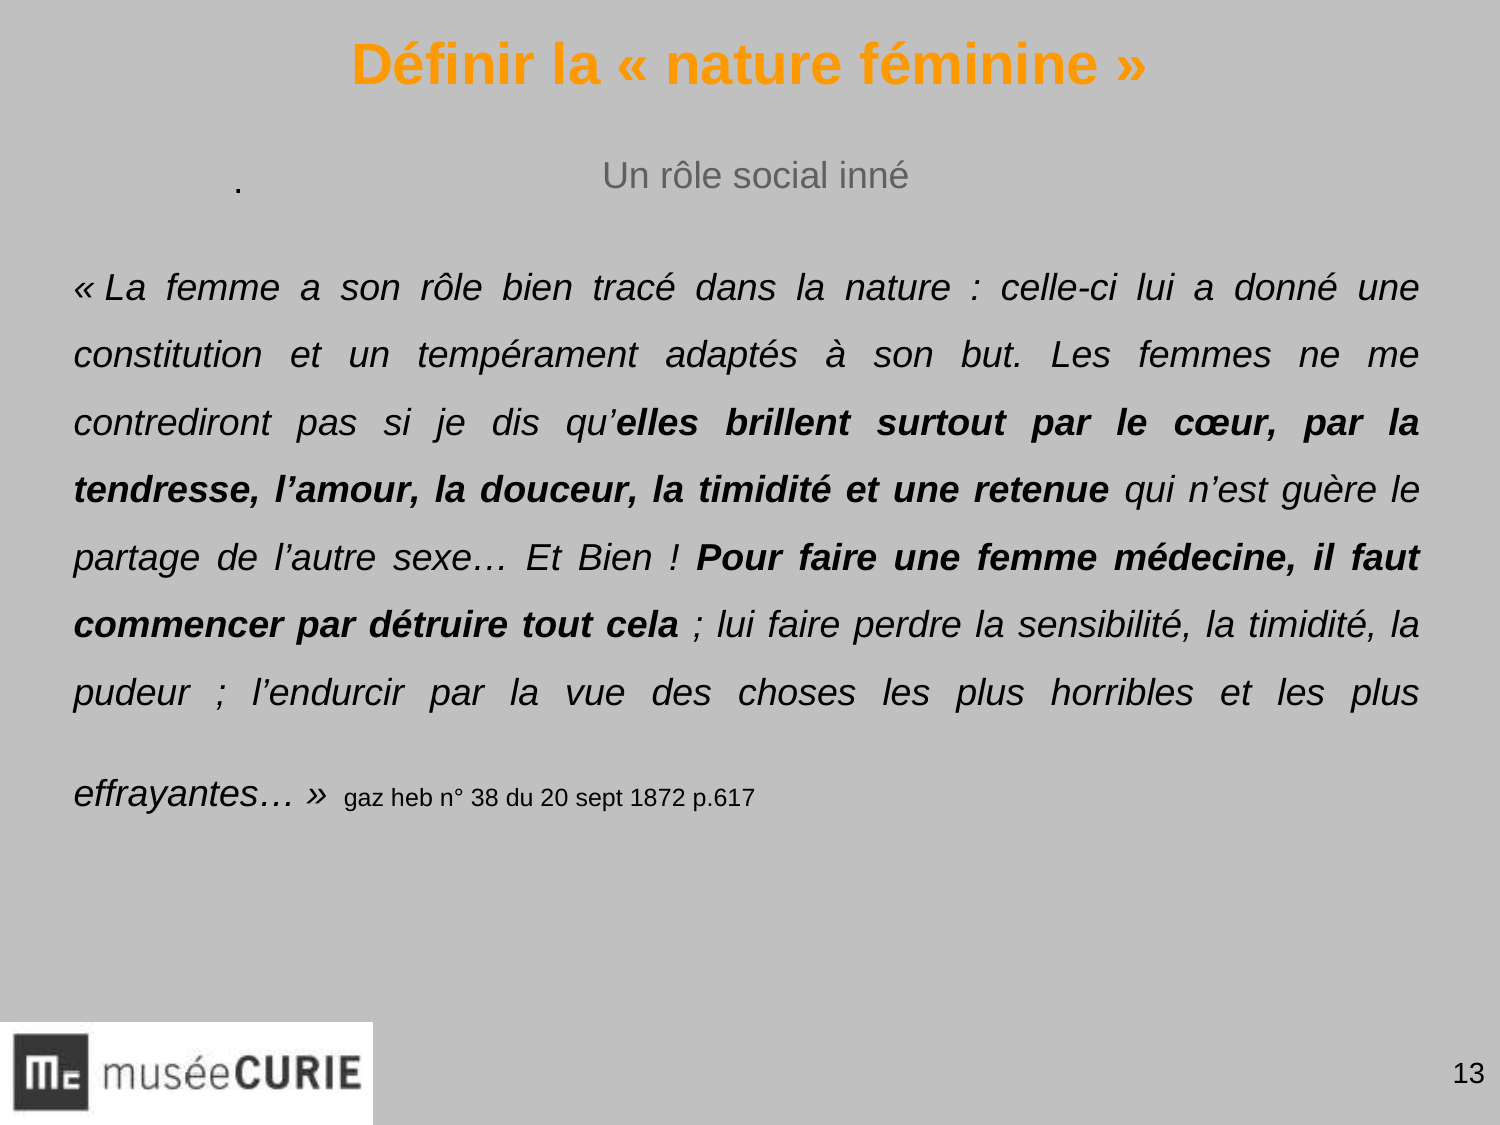

Définir la « nature féminine »
Un rôle social inné
.
« La femme a son rôle bien tracé dans la nature : celle-ci lui a donné une constitution et un tempérament adaptés à son but. Les femmes ne me contrediront pas si je dis qu’elles brillent surtout par le cœur, par la tendresse, l’amour, la douceur, la timidité et une retenue qui n’est guère le partage de l’autre sexe… Et Bien ! Pour faire une femme médecine, il faut commencer par détruire tout cela ; lui faire perdre la sensibilité, la timidité, la pudeur ; l’endurcir par la vue des choses les plus horribles et les plus effrayantes… » gaz heb n° 38 du 20 sept 1872 p.617